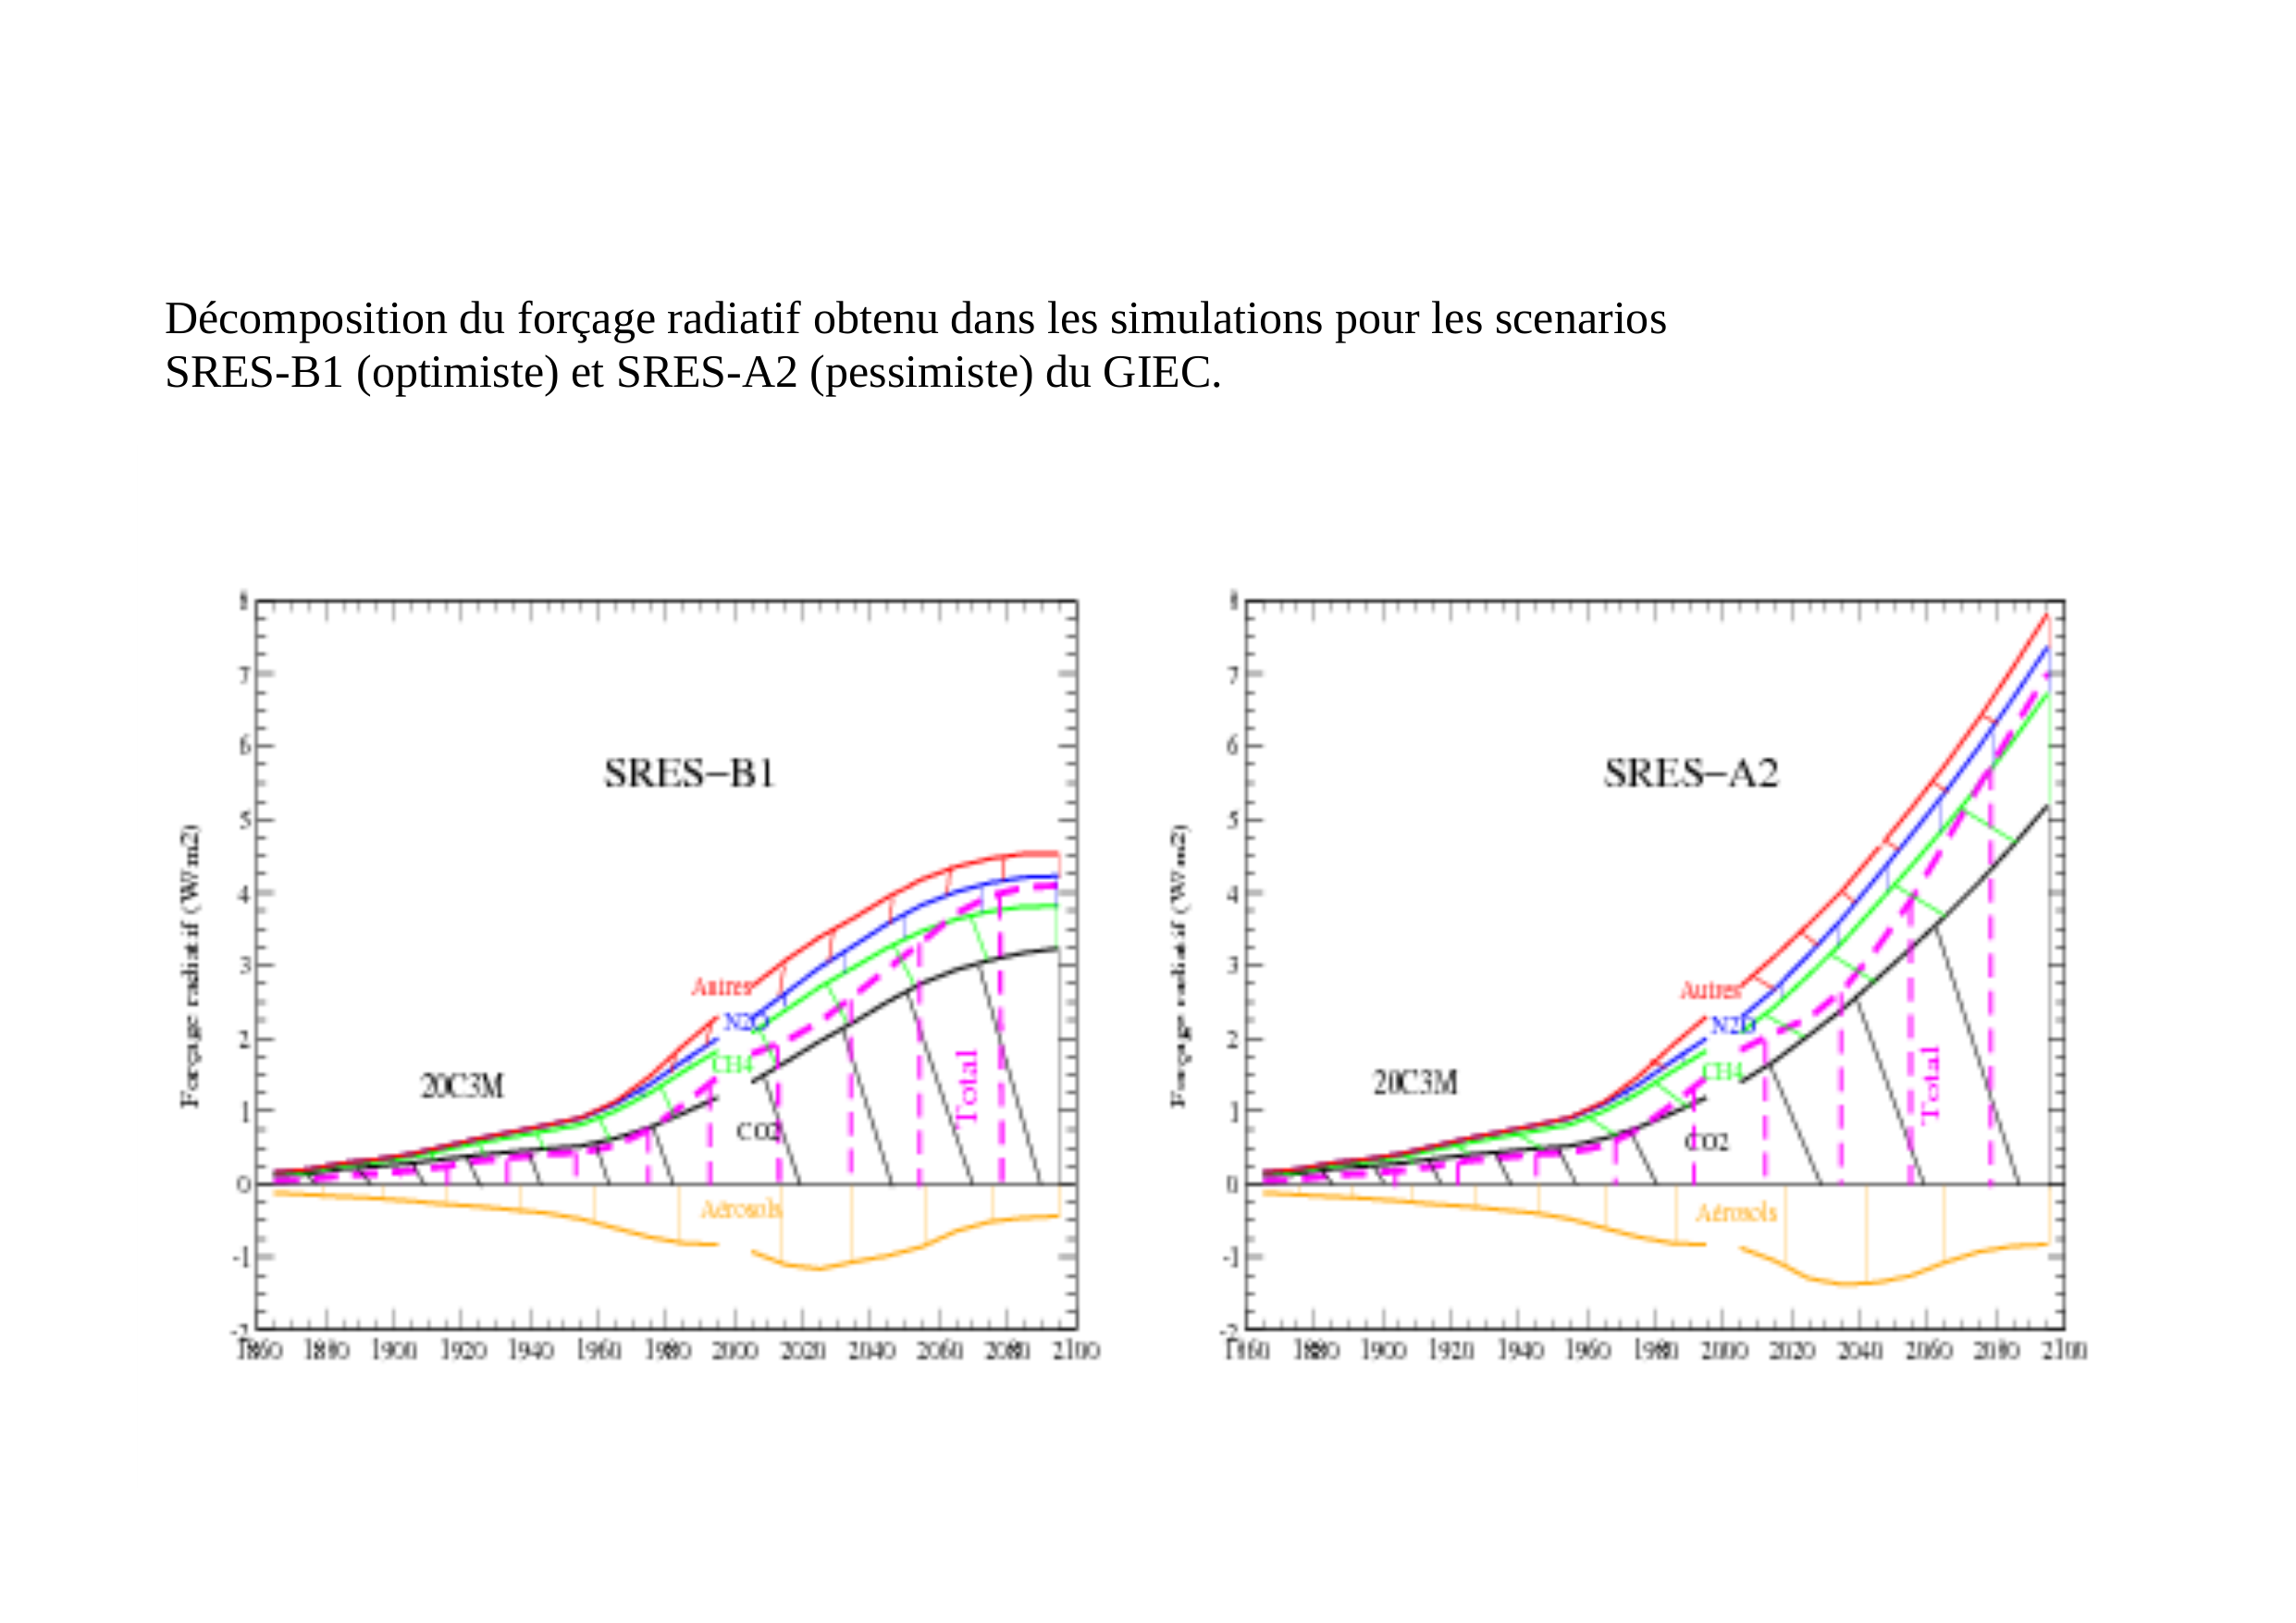

Décomposition du forçage radiatif obtenu dans les simulations pour les scenarios
SRES-B1 (optimiste) et SRES-A2 (pessimiste) du GIEC.